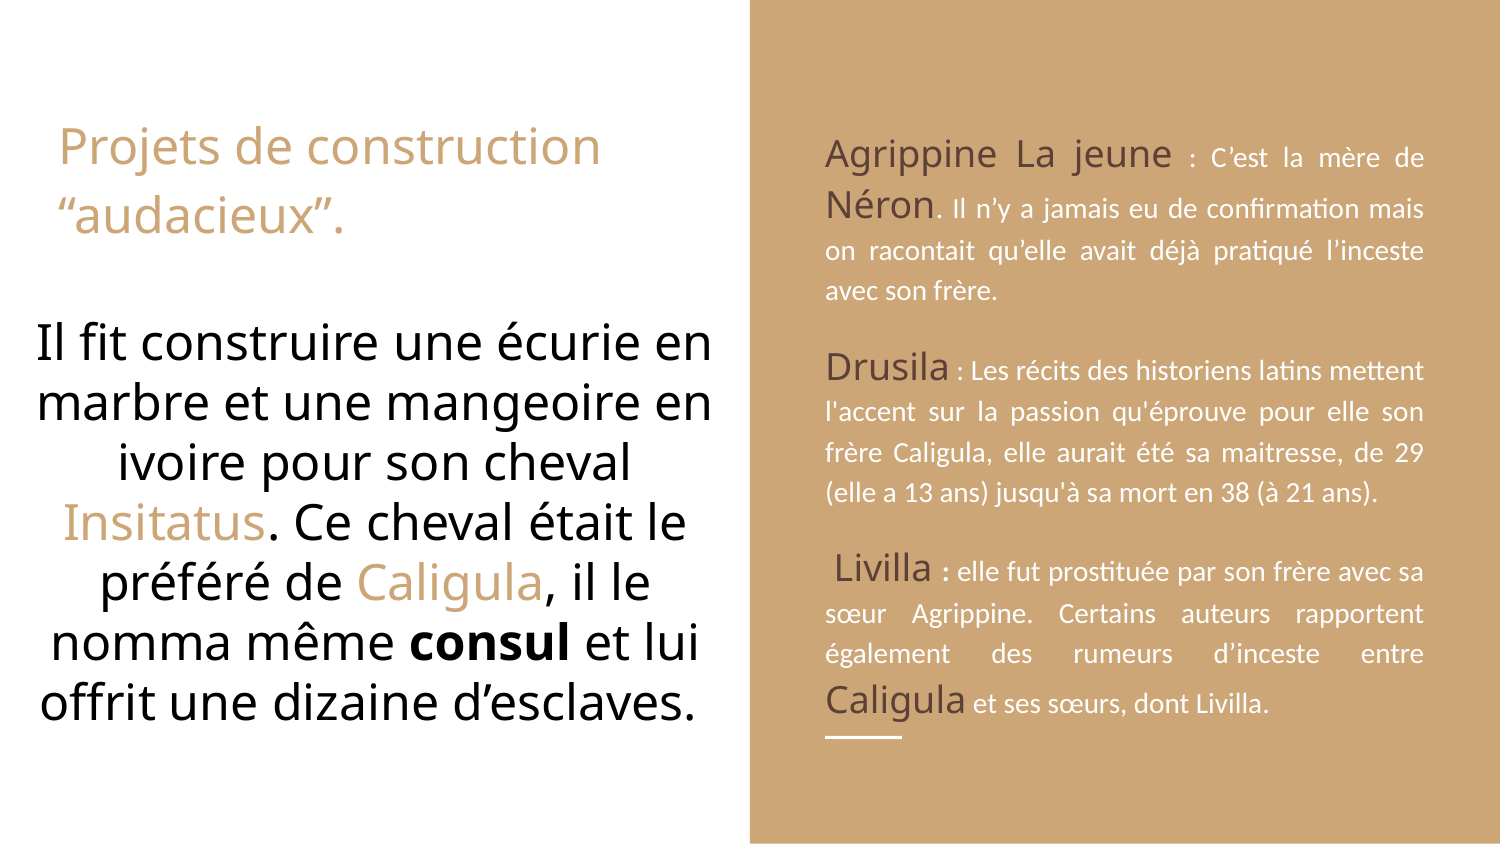

# Projets de construction “audacieux”.
Agrippine La jeune : C’est la mère de Néron. Il n’y a jamais eu de confirmation mais on racontait qu’elle avait déjà pratiqué l’inceste avec son frère.
Drusila : Les récits des historiens latins mettent l'accent sur la passion qu'éprouve pour elle son frère Caligula, elle aurait été sa maitresse, de 29 (elle a 13 ans) jusqu'à sa mort en 38 (à 21 ans).
 Livilla : elle fut prostituée par son frère avec sa sœur Agrippine. Certains auteurs rapportent également des rumeurs d’inceste entre Caligula et ses sœurs, dont Livilla.
Il fit construire une écurie en marbre et une mangeoire en ivoire pour son cheval Insitatus. Ce cheval était le préféré de Caligula, il le nomma même consul et lui offrit une dizaine d’esclaves.